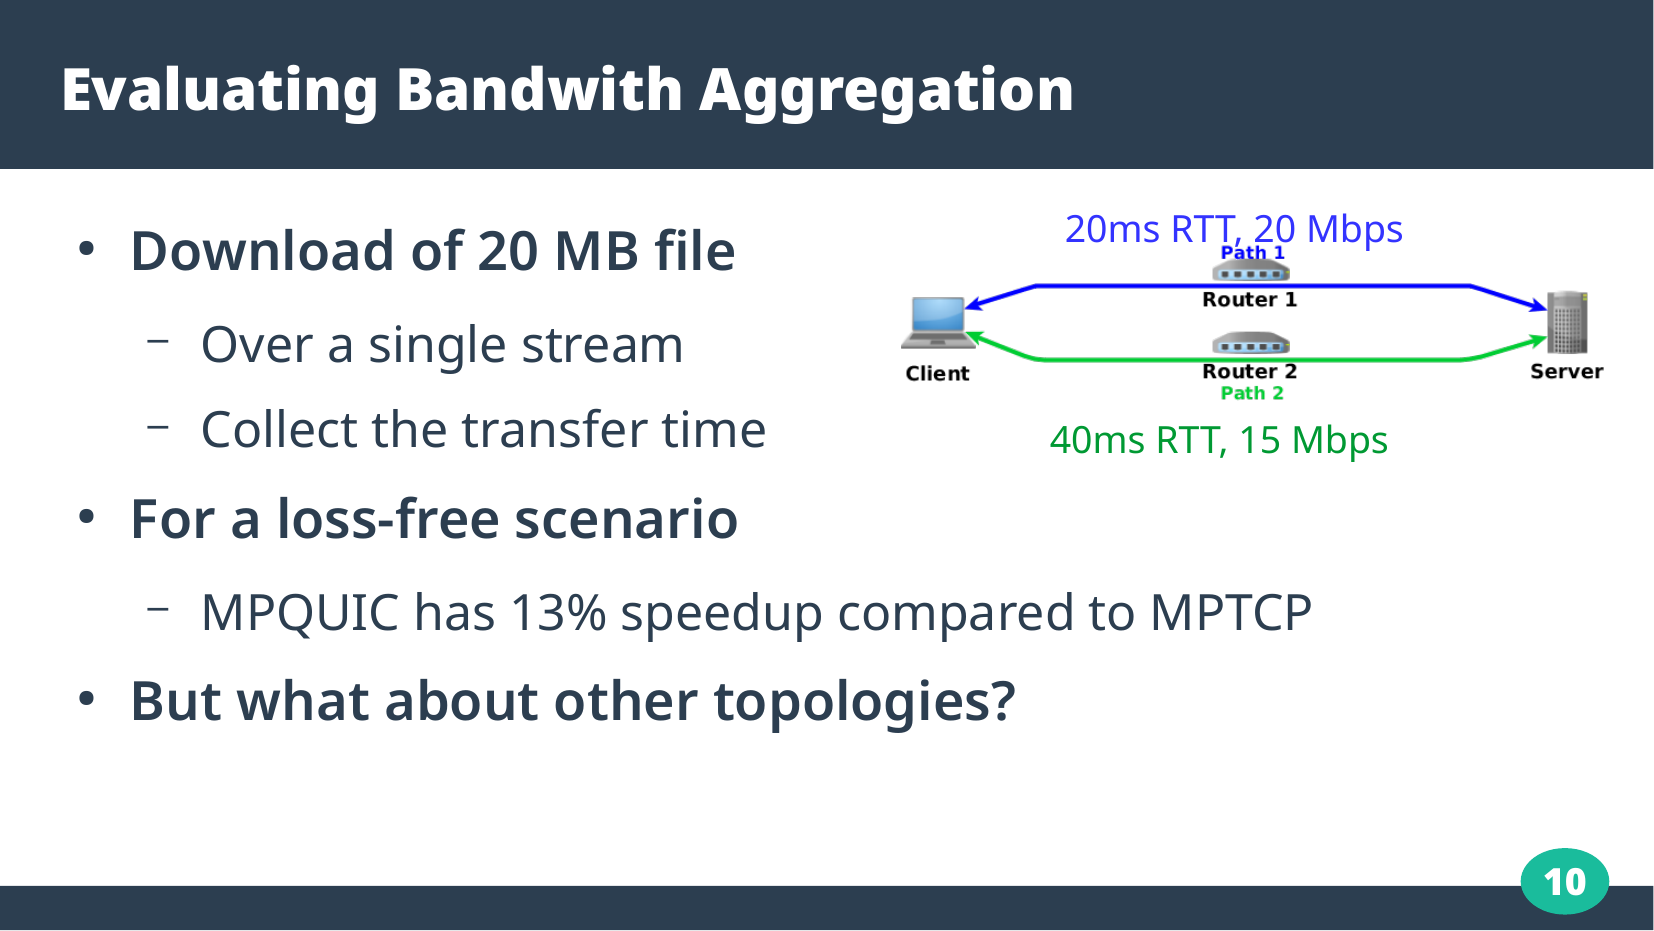

# Evaluating Bandwith Aggregation
20ms RTT, 20 Mbps
40ms RTT, 15 Mbps
Download of 20 MB file
Over a single stream
Collect the transfer time
For a loss-free scenario
MPQUIC has 13% speedup compared to MPTCP
But what about other topologies?
10